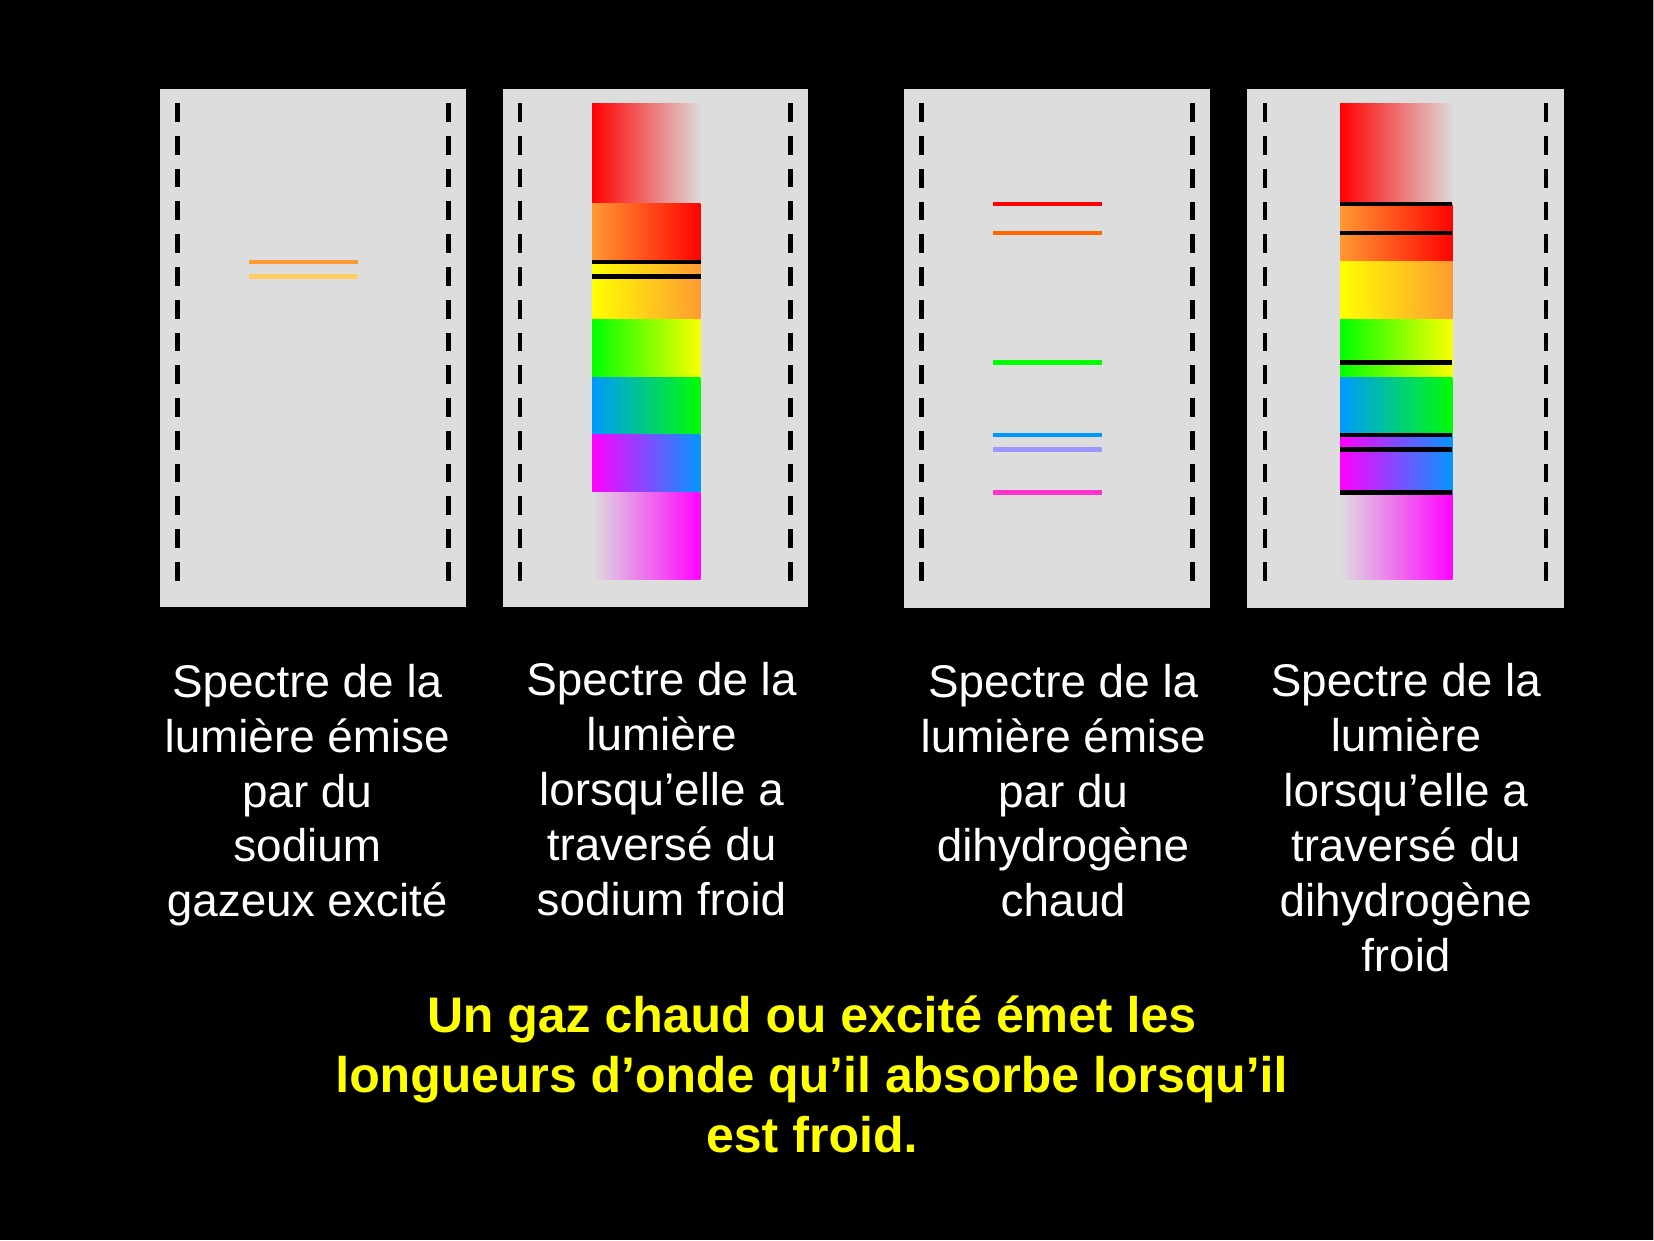

Spectre de la lumière lorsqu’elle a traversé du sodium froid
Spectre de la lumière émise par du sodium gazeux excité
Spectre de la lumière émise par du dihydrogène chaud
Spectre de la lumière lorsqu’elle a traversé du dihydrogène froid
Un gaz chaud ou excité émet les longueurs d’onde qu’il absorbe lorsqu’il est froid.